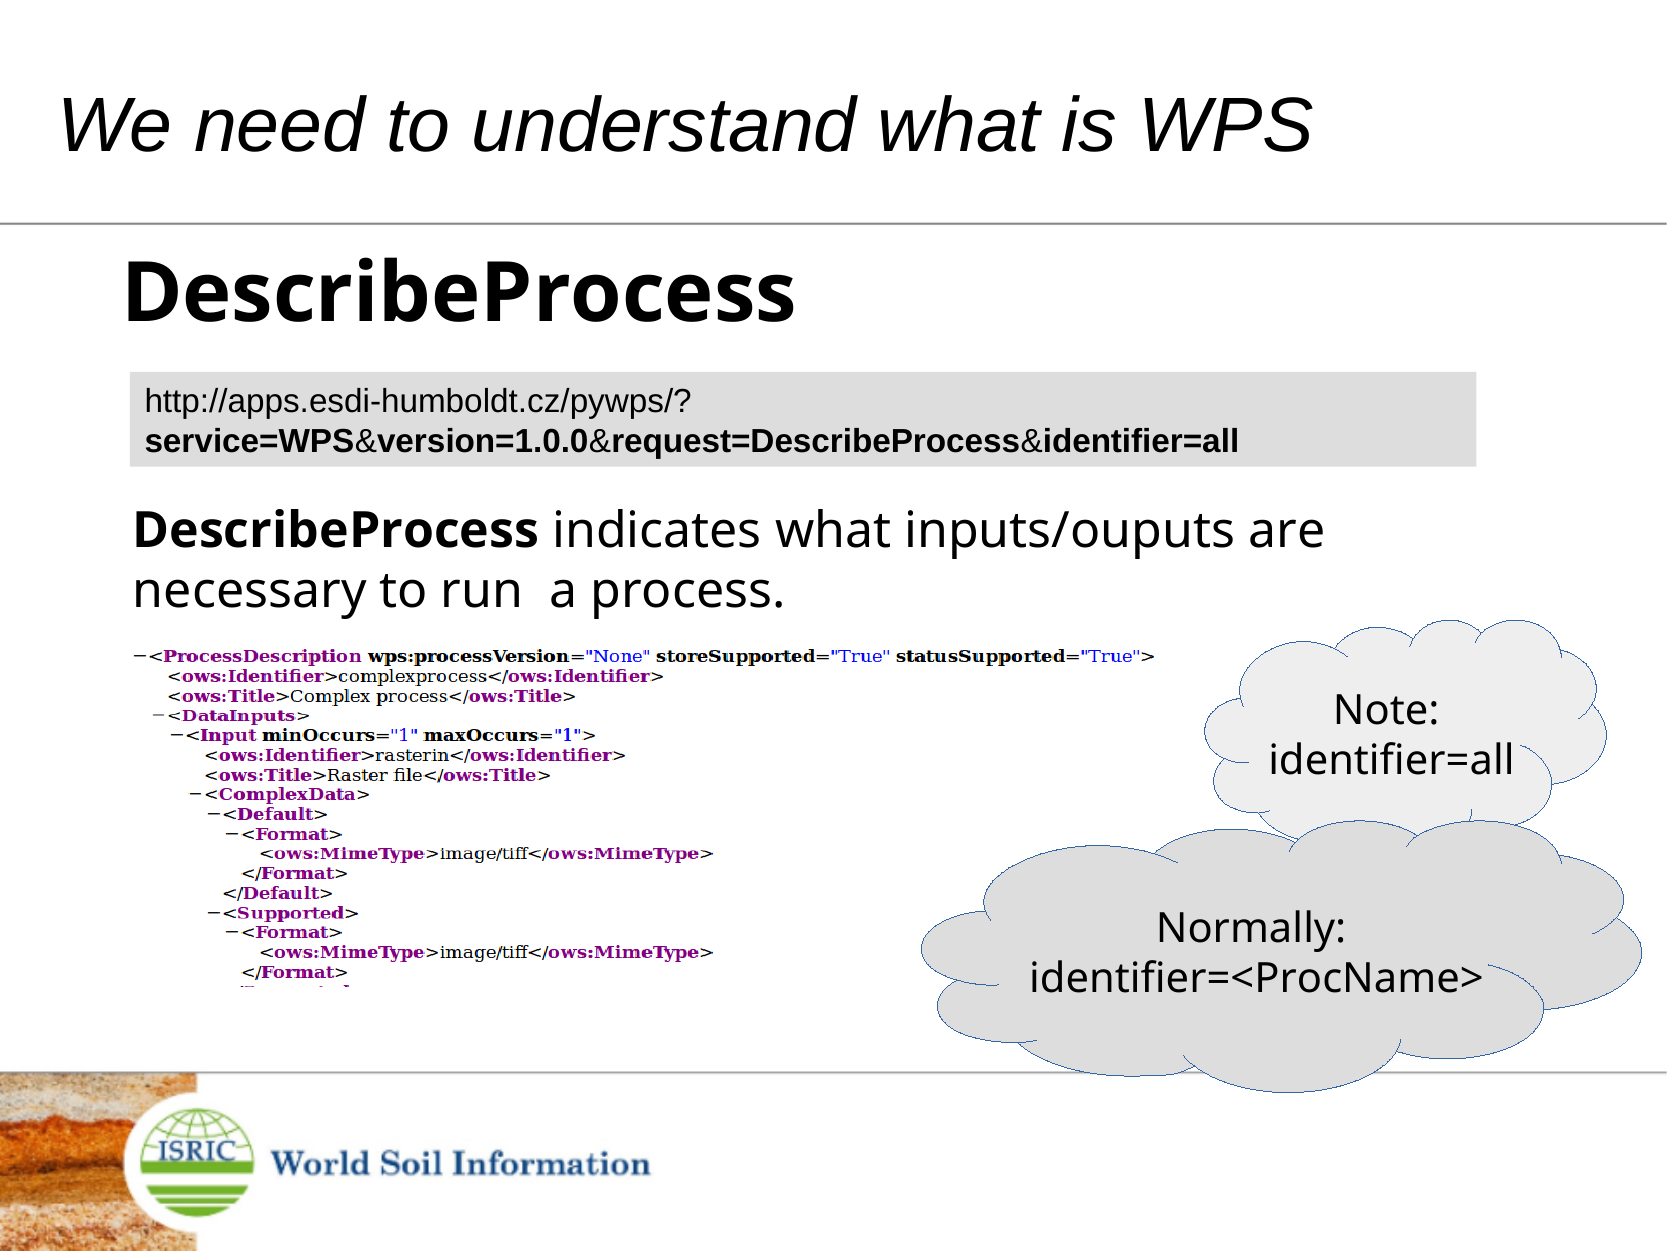

We need to understand what is WPS
DescribeProcess
http://apps.esdi-humboldt.cz/pywps/?service=WPS&version=1.0.0&request=DescribeProcess&identifier=all
DescribeProcess indicates what inputs/ouputs are necessary to run a process.
Note:
identifier=all
Normally:
identifier=<ProcName>
#